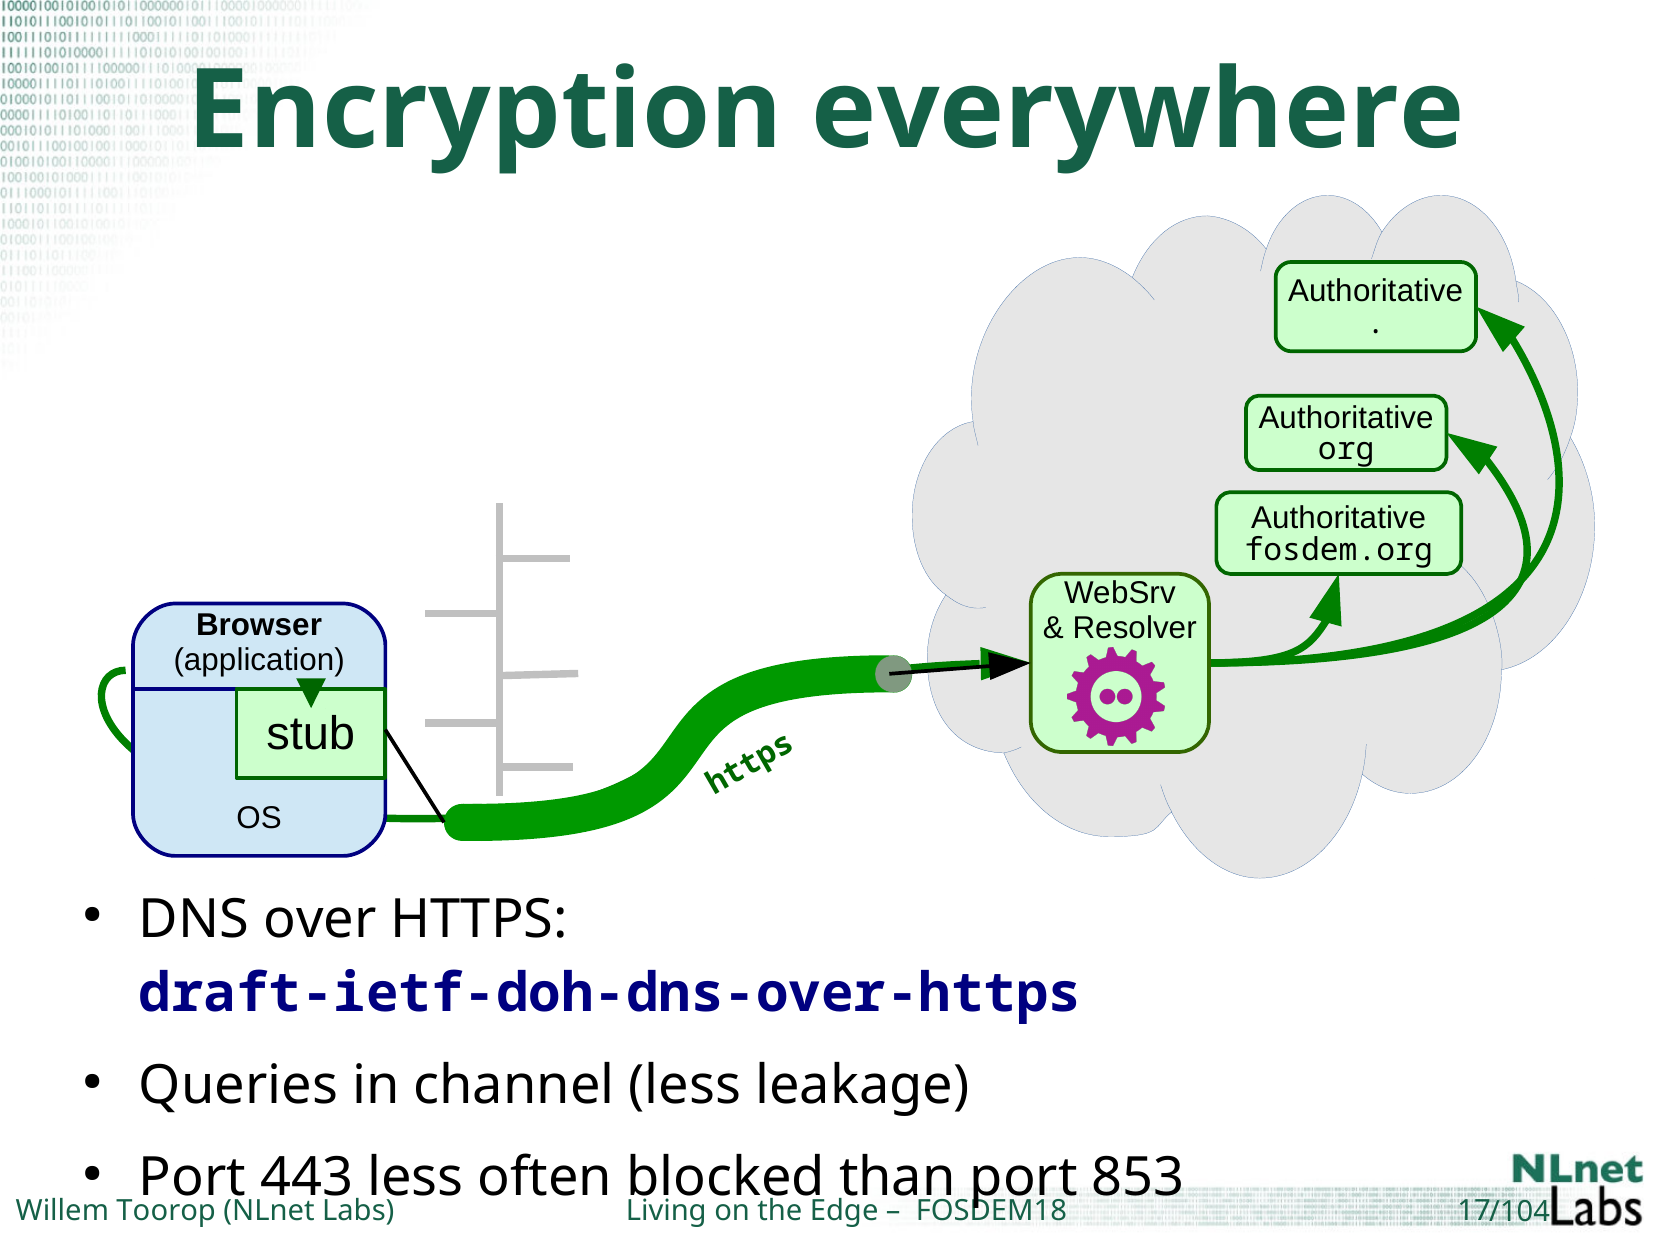

Encryption everywhere
# DNS over HTTPS: draft-ietf-doh-dns-over-https
Queries in channel (less leakage)
Port 443 less often blocked than port 853